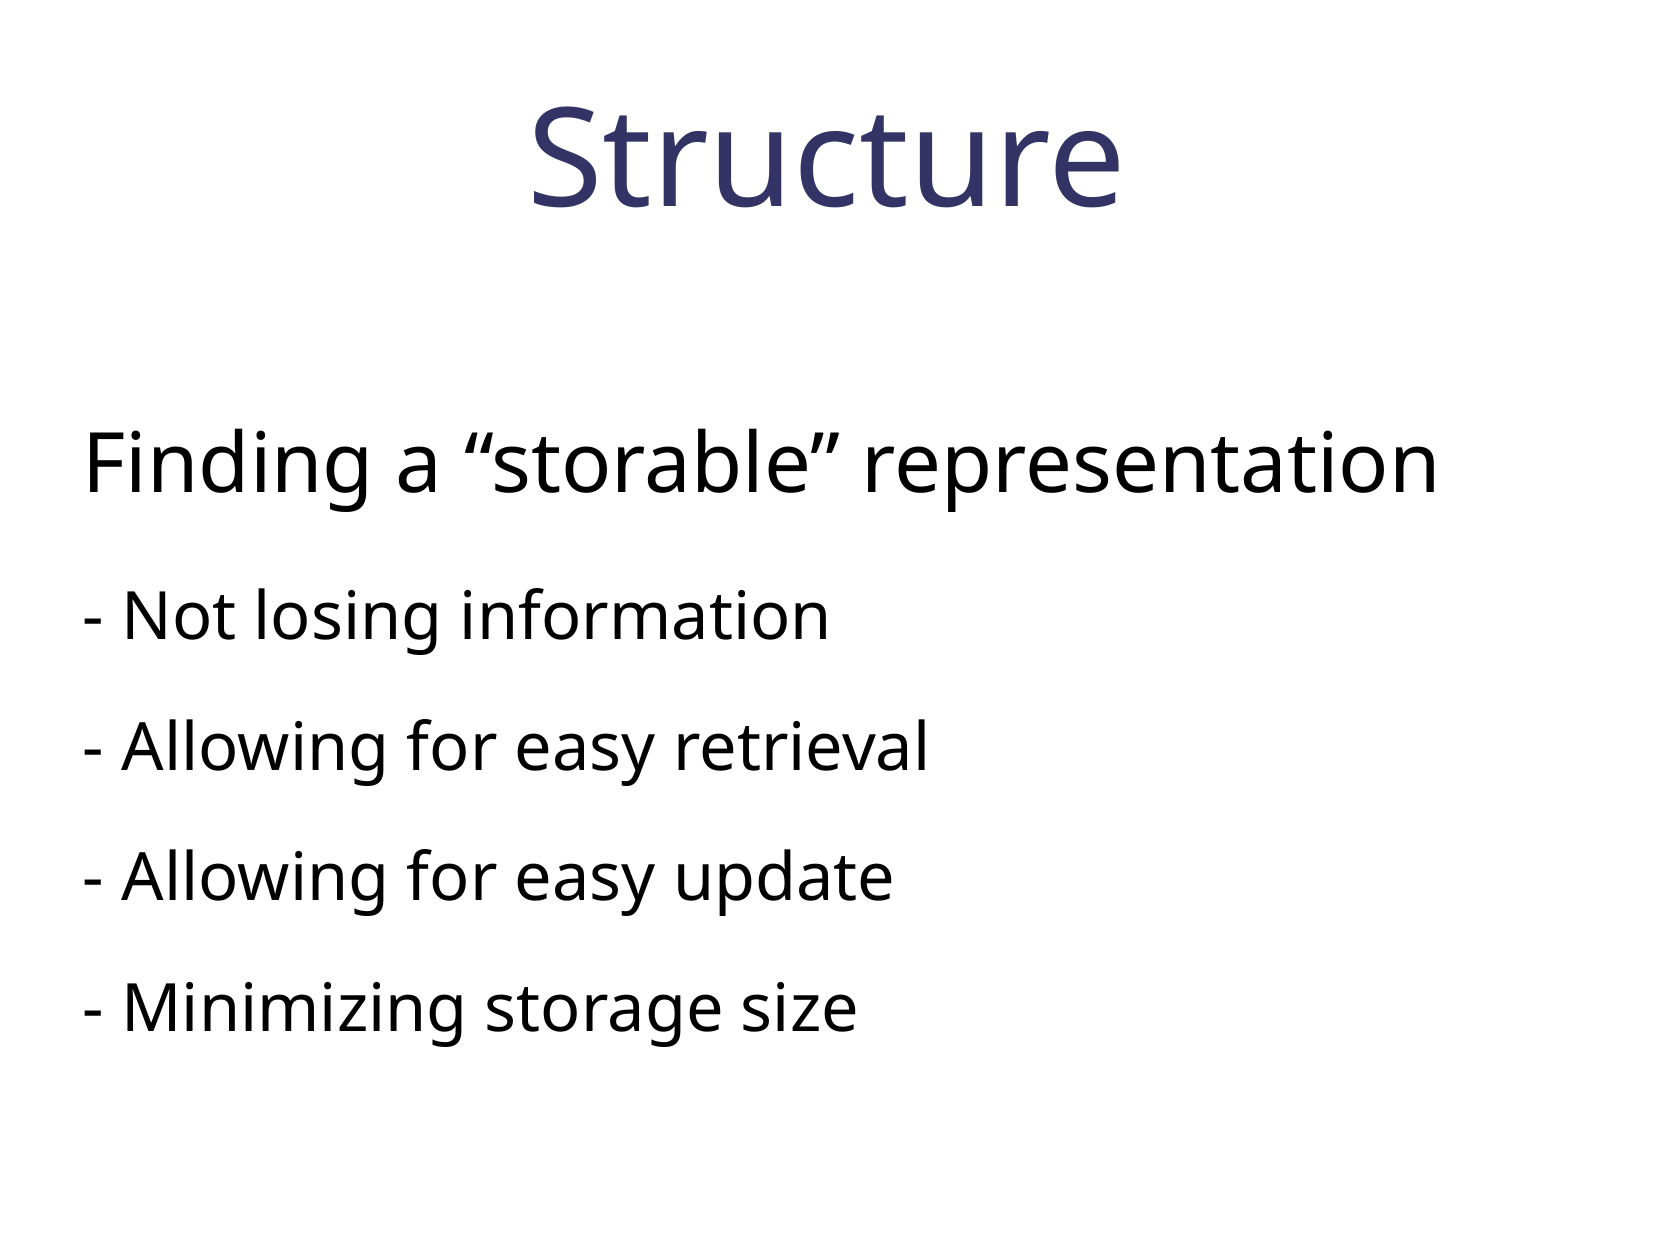

# Structure
Finding a “storable” representation
- Not losing information
- Allowing for easy retrieval
- Allowing for easy update
- Minimizing storage size